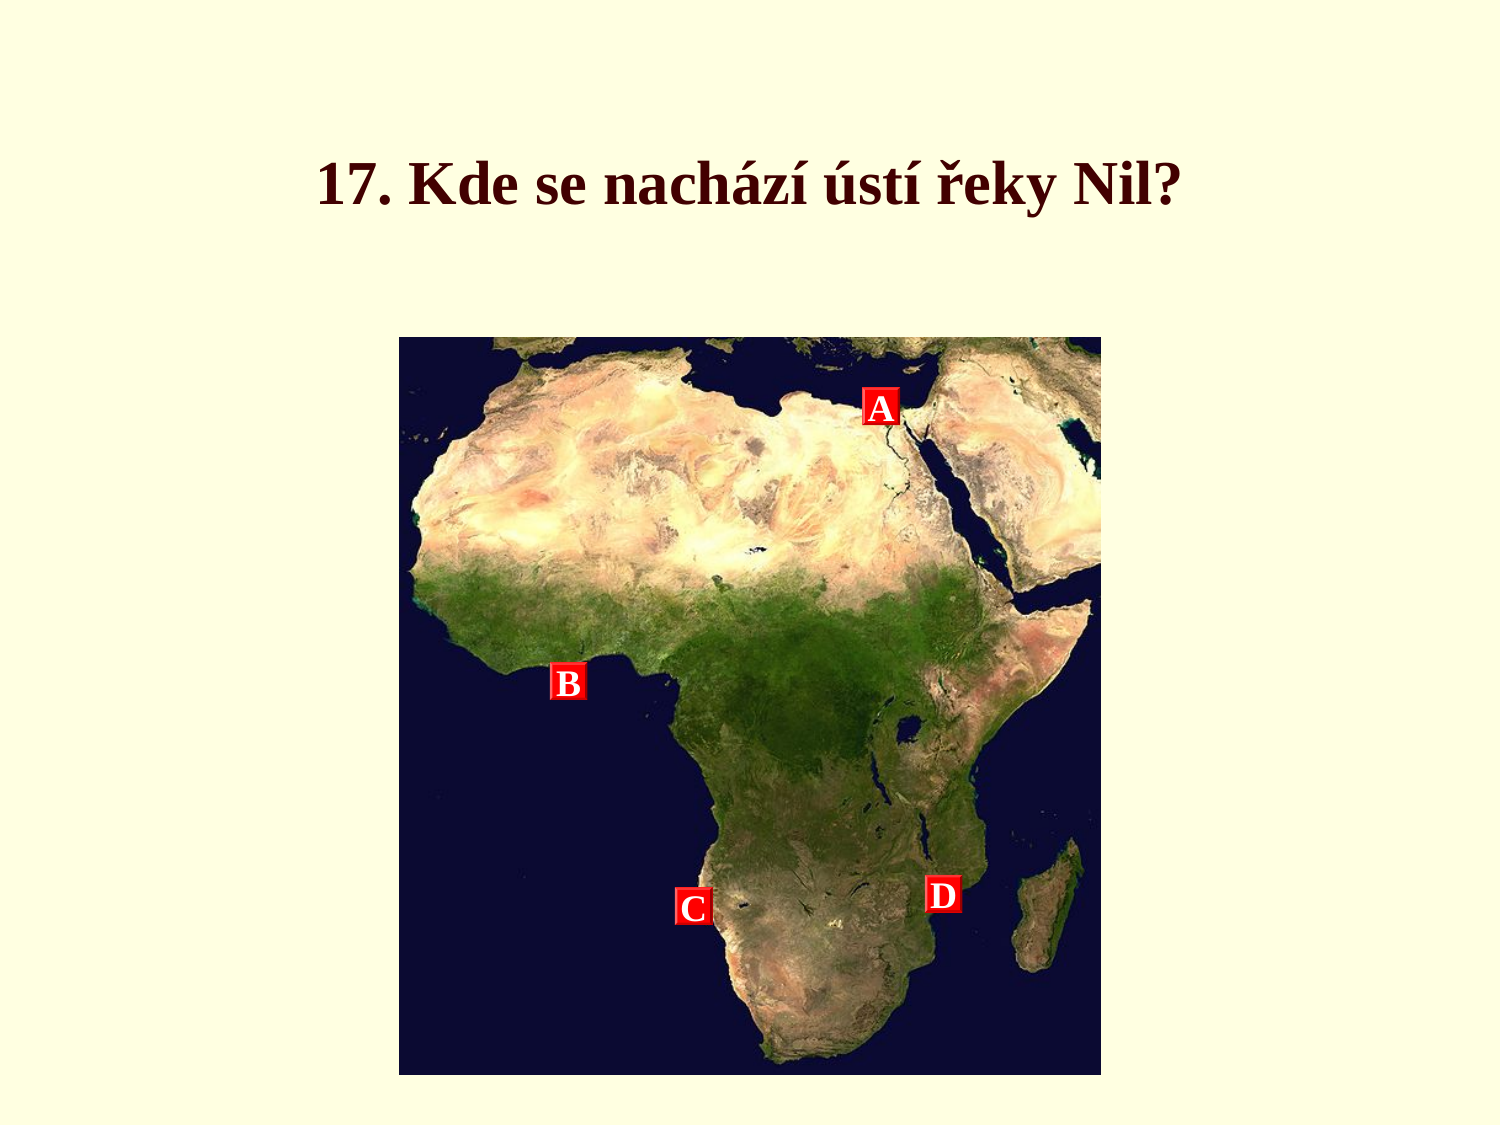

# 17. Kde se nachází ústí řeky Nil?
A
B
D
C